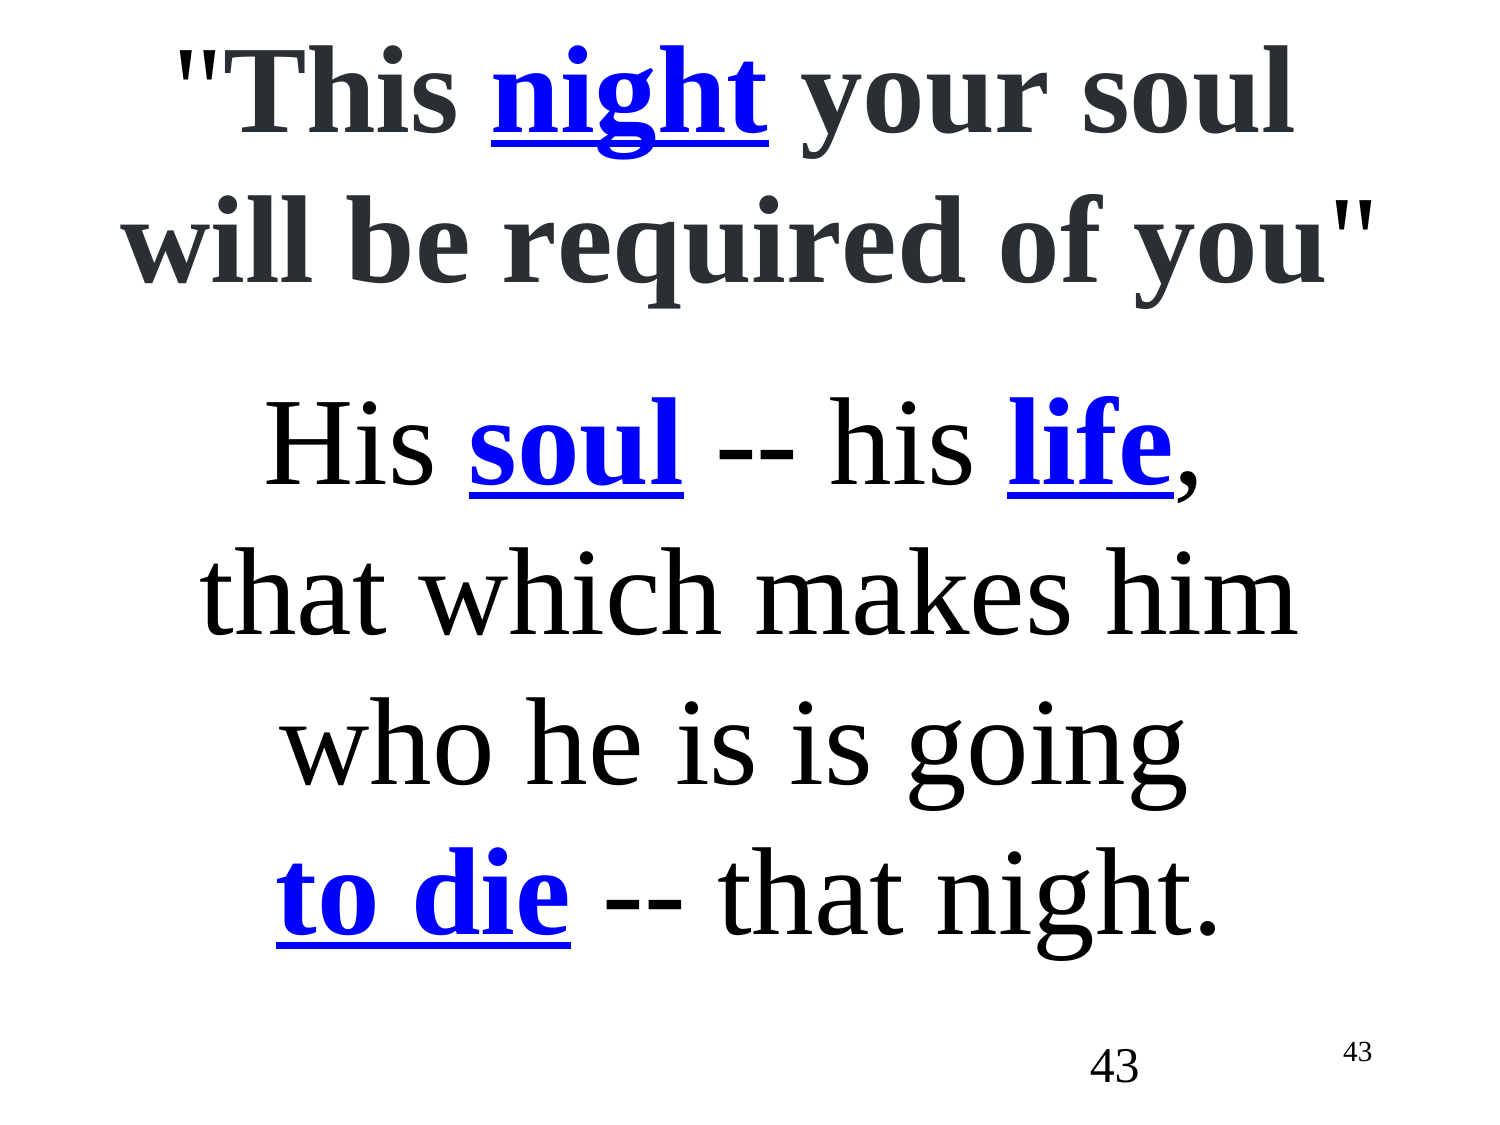

"This night your soul
will be required of you"
His soul -- his life,
that which makes him
who he is is going
to die -- that night.
43